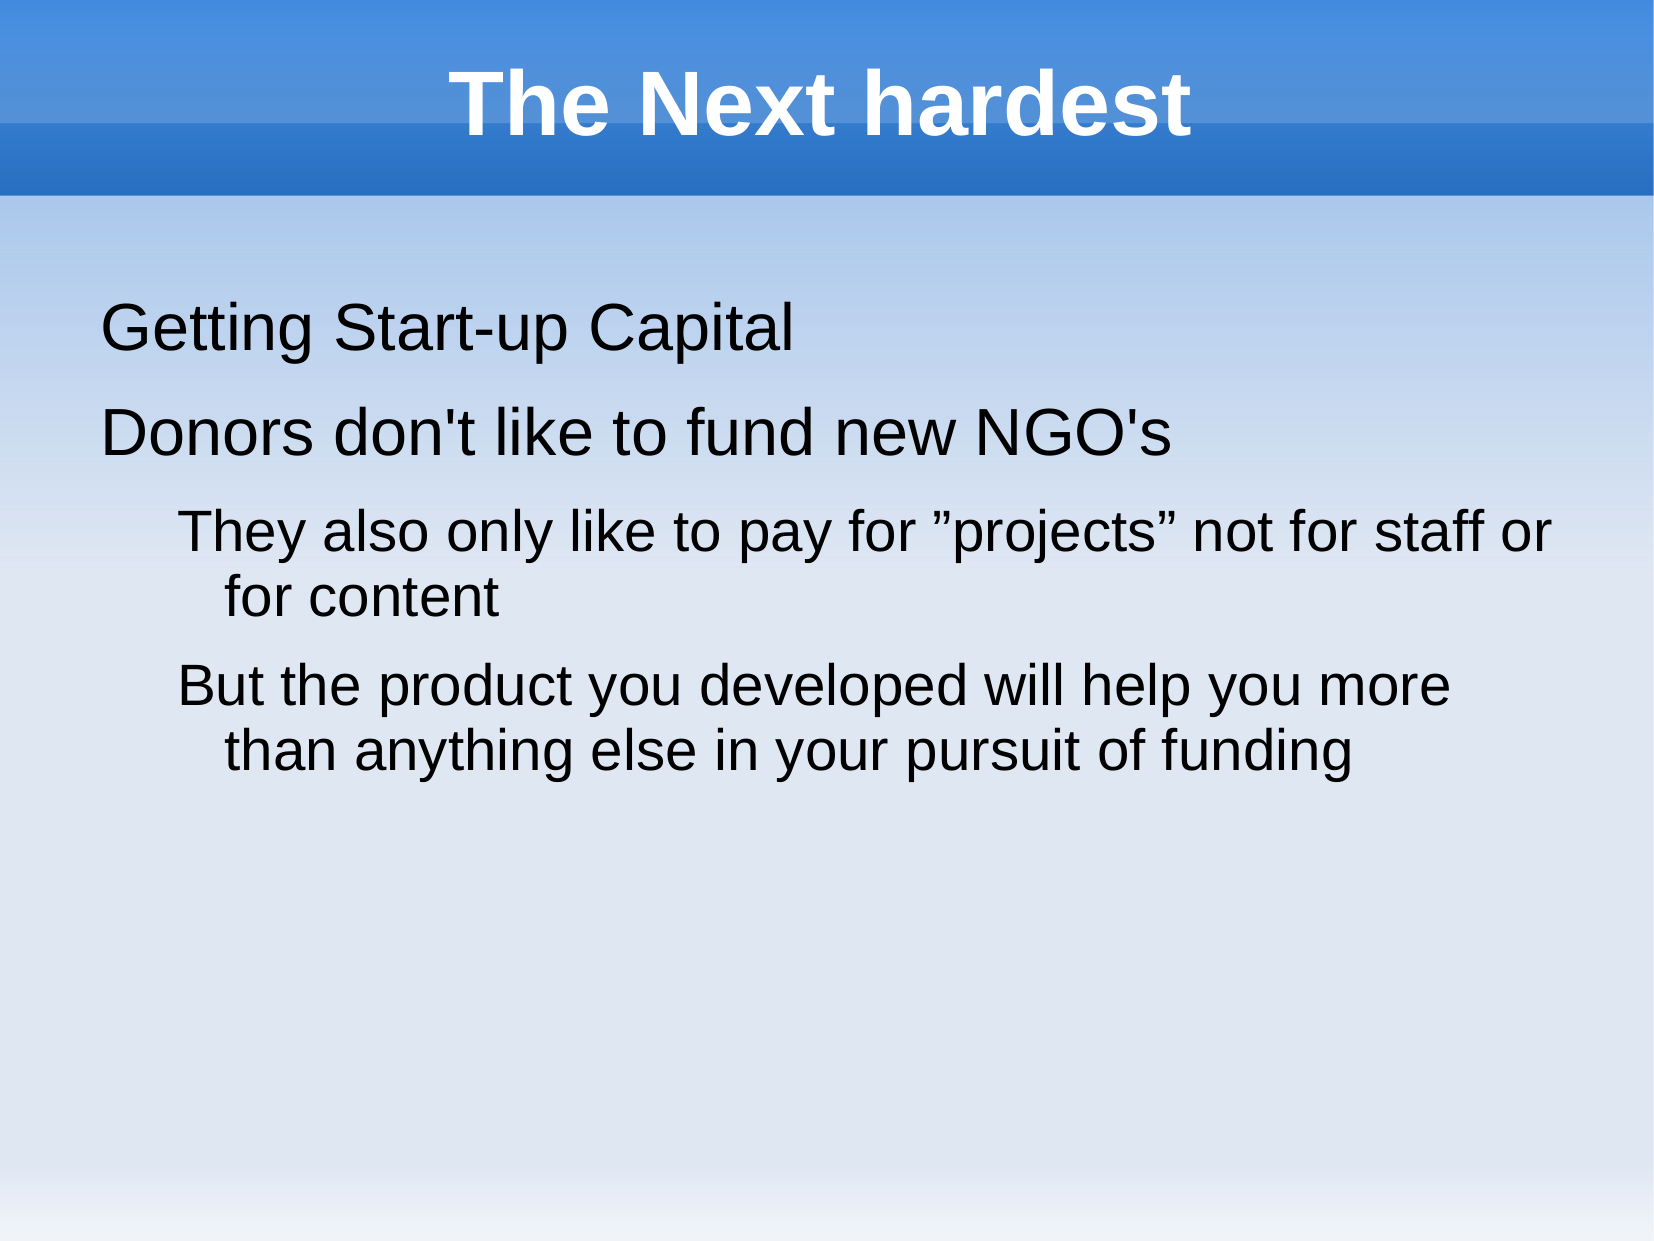

# The Next hardest
Getting Start-up Capital
Donors don't like to fund new NGO's
They also only like to pay for ”projects” not for staff or for content
But the product you developed will help you more than anything else in your pursuit of funding